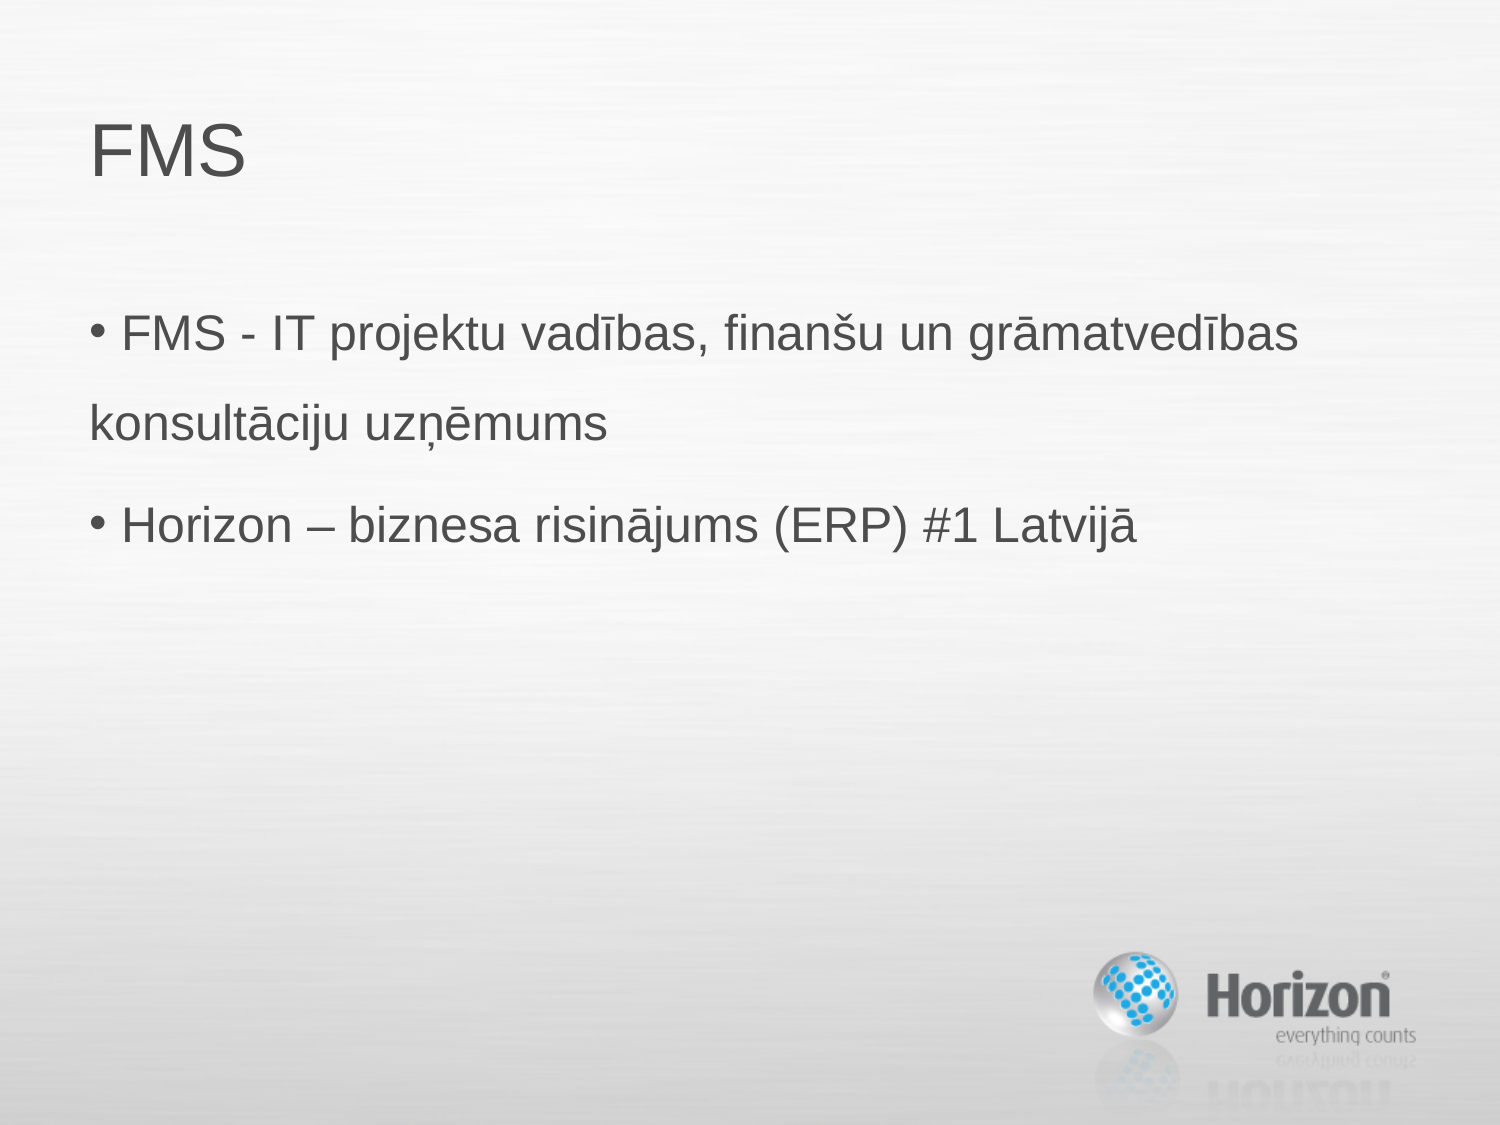

# FMS
 FMS - IT projektu vadības, finanšu un grāmatvedības konsultāciju uzņēmums
 Horizon – biznesa risinājums (ERP) #1 Latvijā